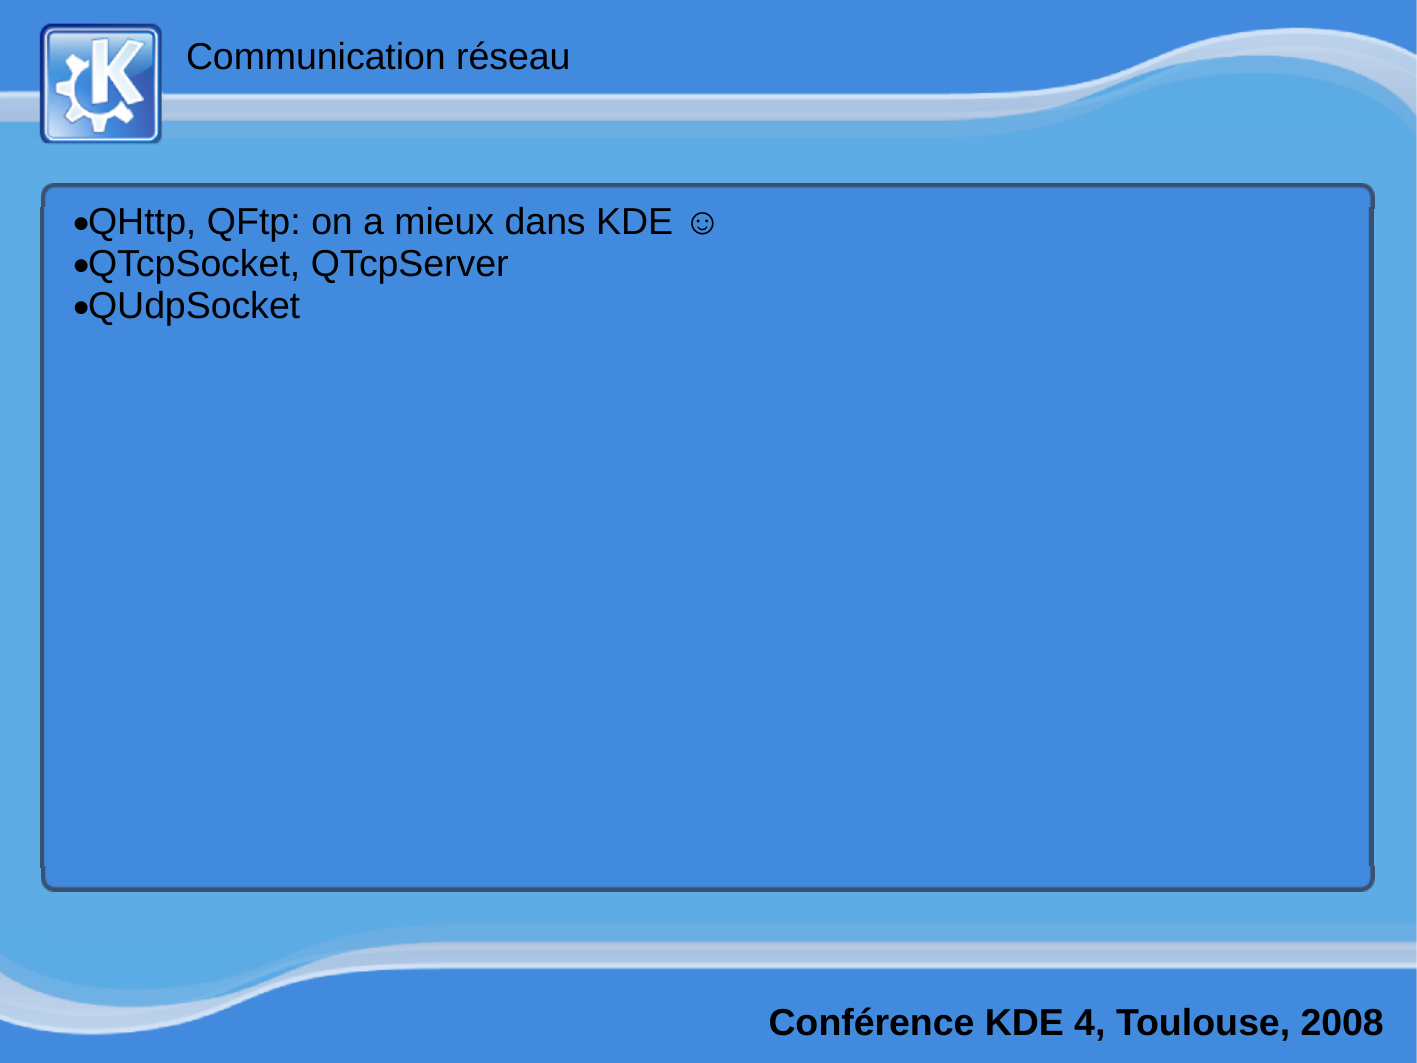

Communication réseau
QHttp, QFtp: on a mieux dans KDE ☺
QTcpSocket, QTcpServer
QUdpSocket